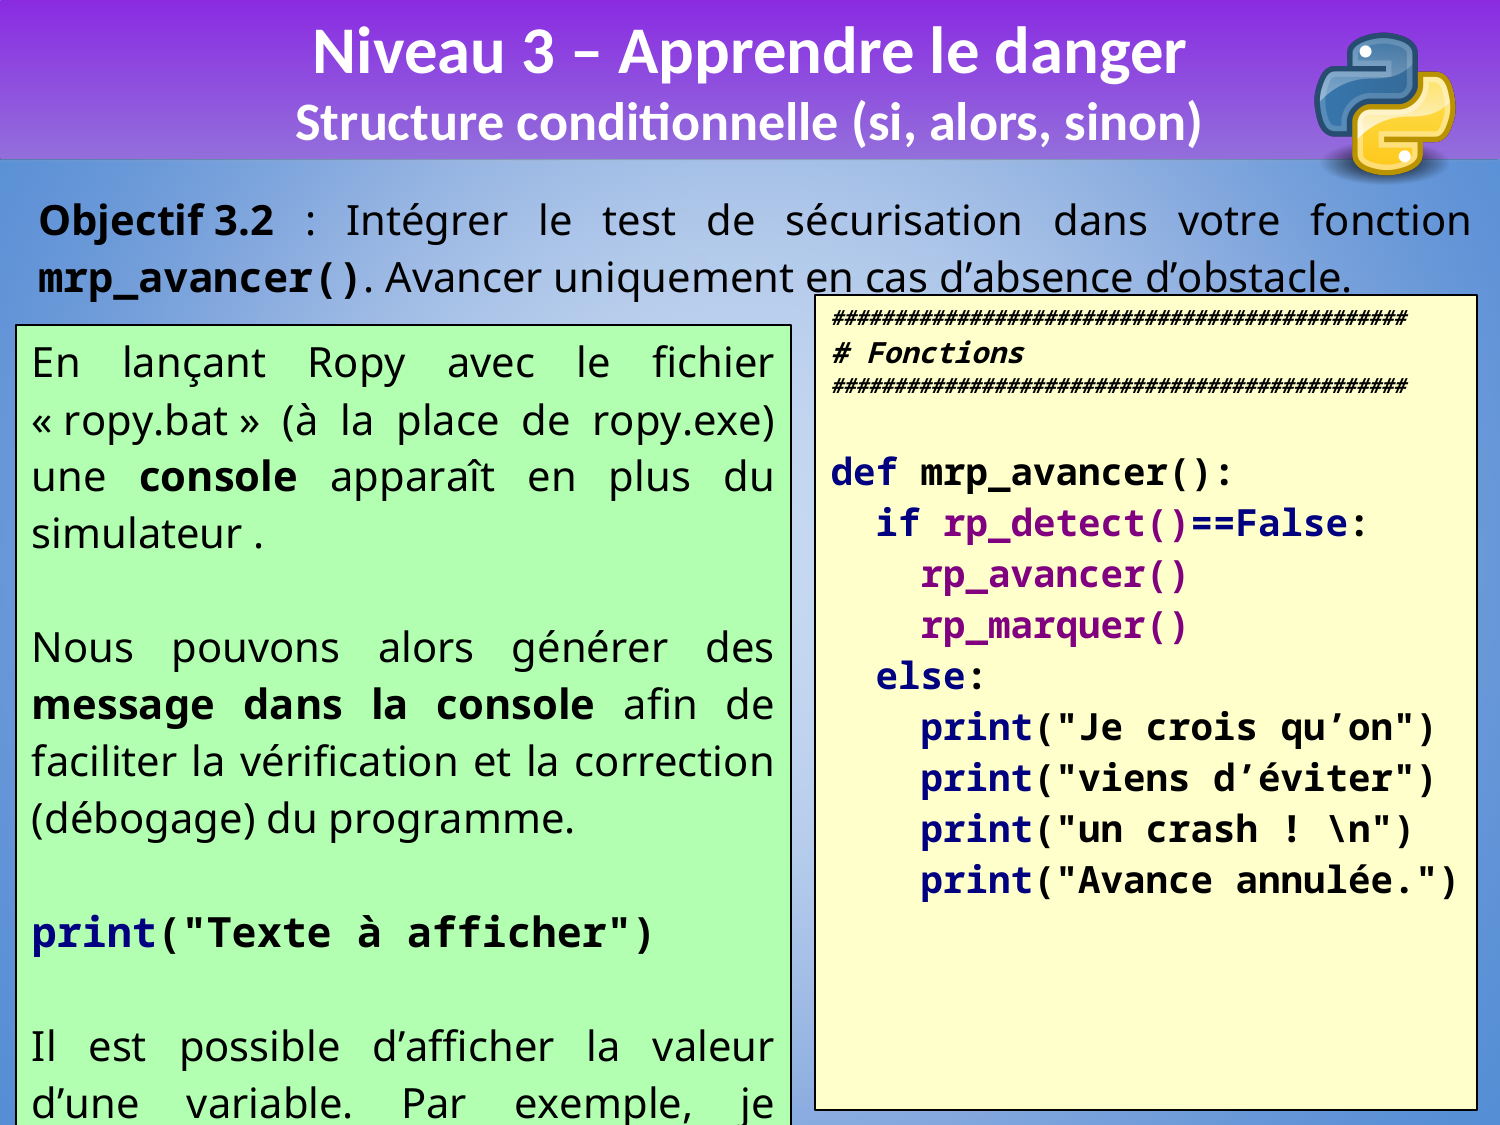

Niveau 3 – Apprendre le danger
Structure conditionnelle (si, alors, sinon)
Objectif 3.2 : Intégrer le test de sécurisation dans votre fonction mrp_avancer(). Avancer uniquement en cas d’absence d’obstacle.
##############################################
# Fonctions
##############################################
def mrp_avancer():
 if rp_detect()==False:
 rp_avancer()
 rp_marquer()
 else:
 print("Je crois qu’on")
 print("viens d’éviter")
 print("un crash ! \n")
 print("Avance annulée.")
En lançant Ropy avec le fichier « ropy.bat » (à la place de ropy.exe) une console apparaît en plus du simulateur .
Nous pouvons alors générer des message dans la console afin de faciliter la vérification et la correction (débogage) du programme.
print("Texte à afficher")
Il est possible d’afficher la valeur d’une variable. Par exemple, je souhaite afficher la valeur de la variable nb_pas accompagnée d’un texte explicatif.
print("Nombre de pas:",nb_pas)